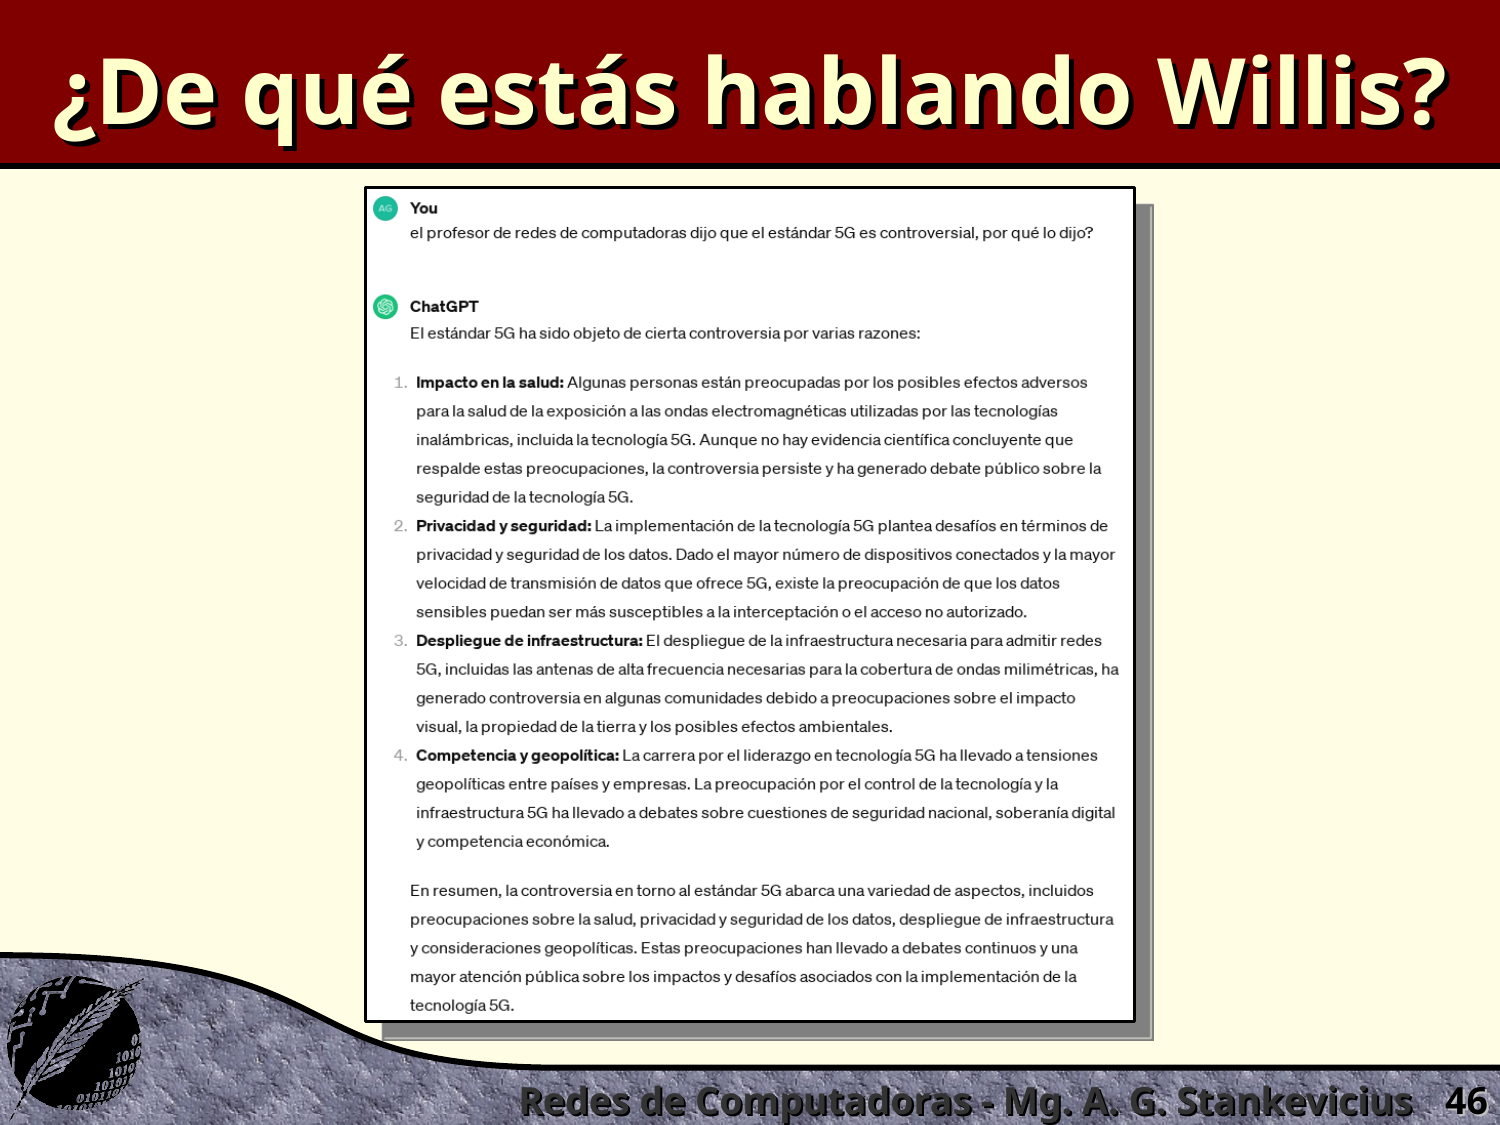

# ¿De qué estás hablando Willis?
46